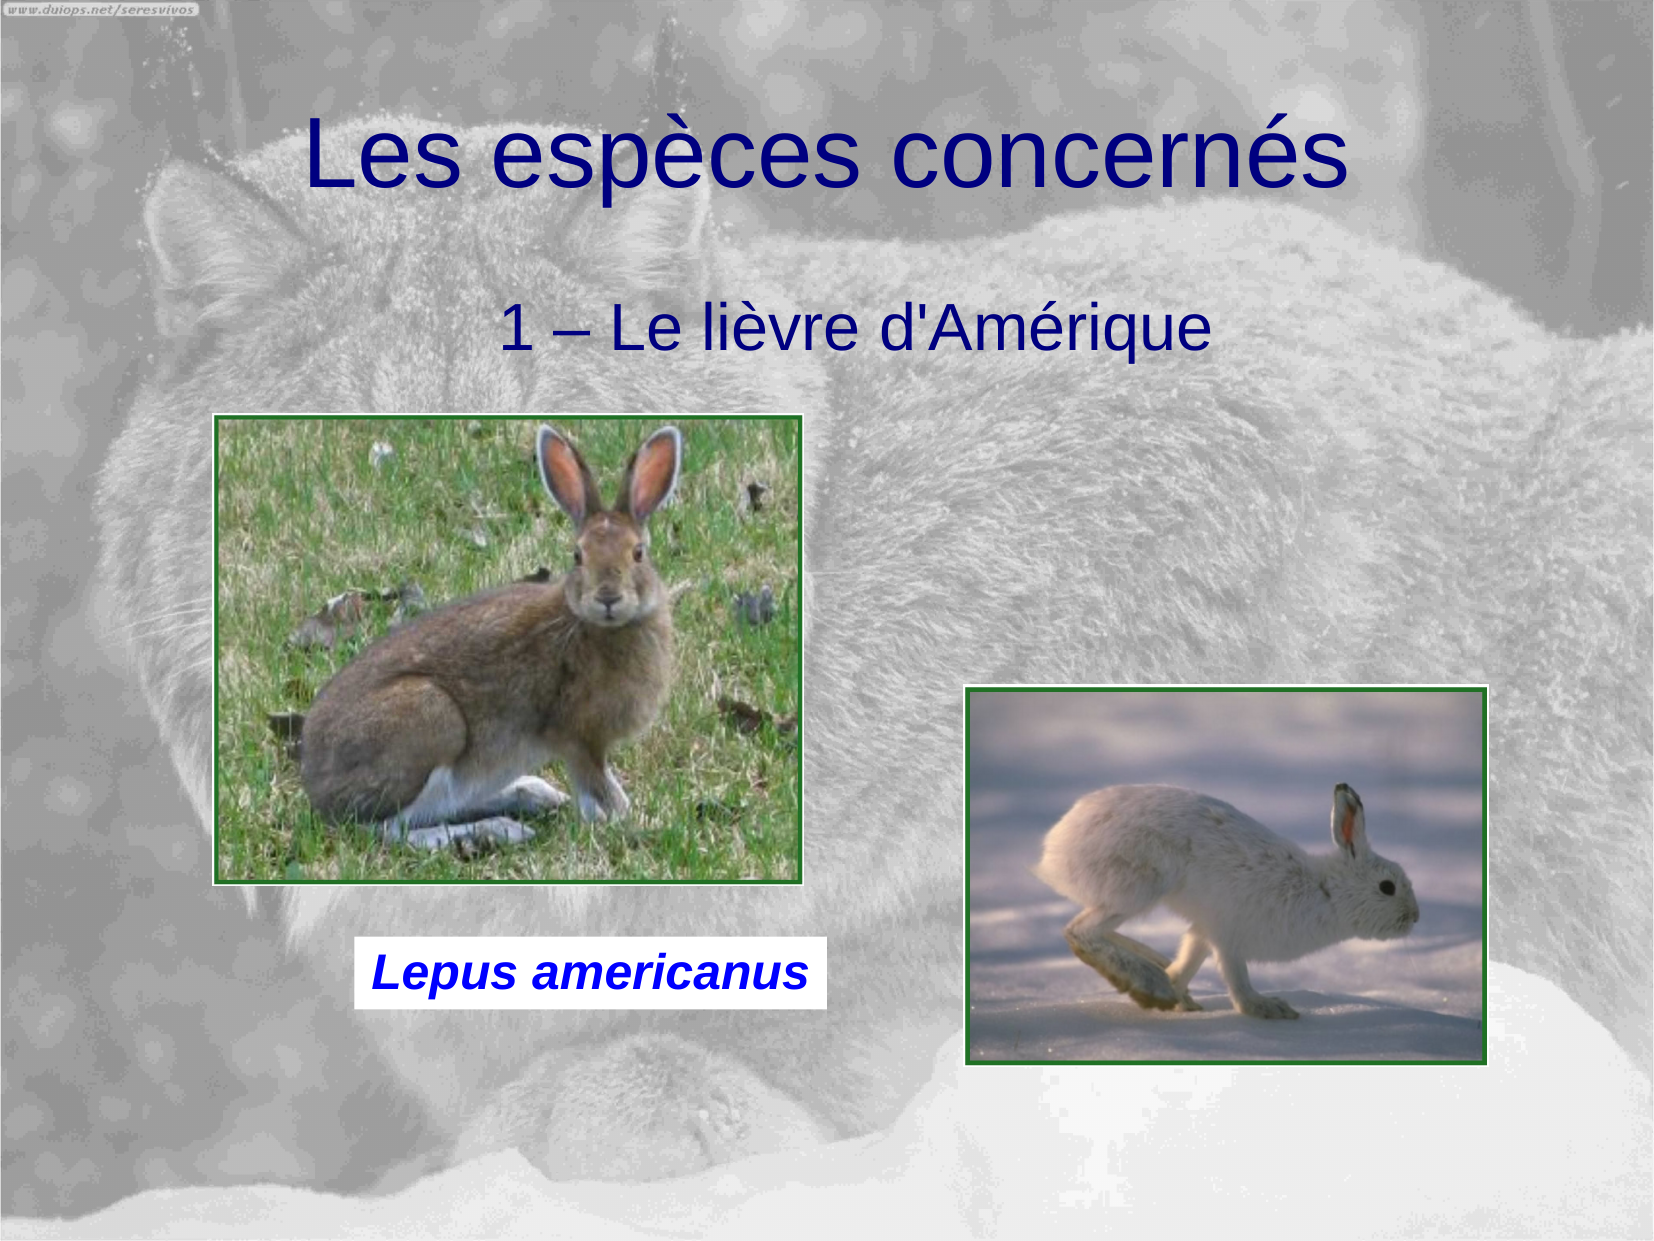

# Les espèces concernés
1 – Le lièvre d'Amérique
Lepus americanus